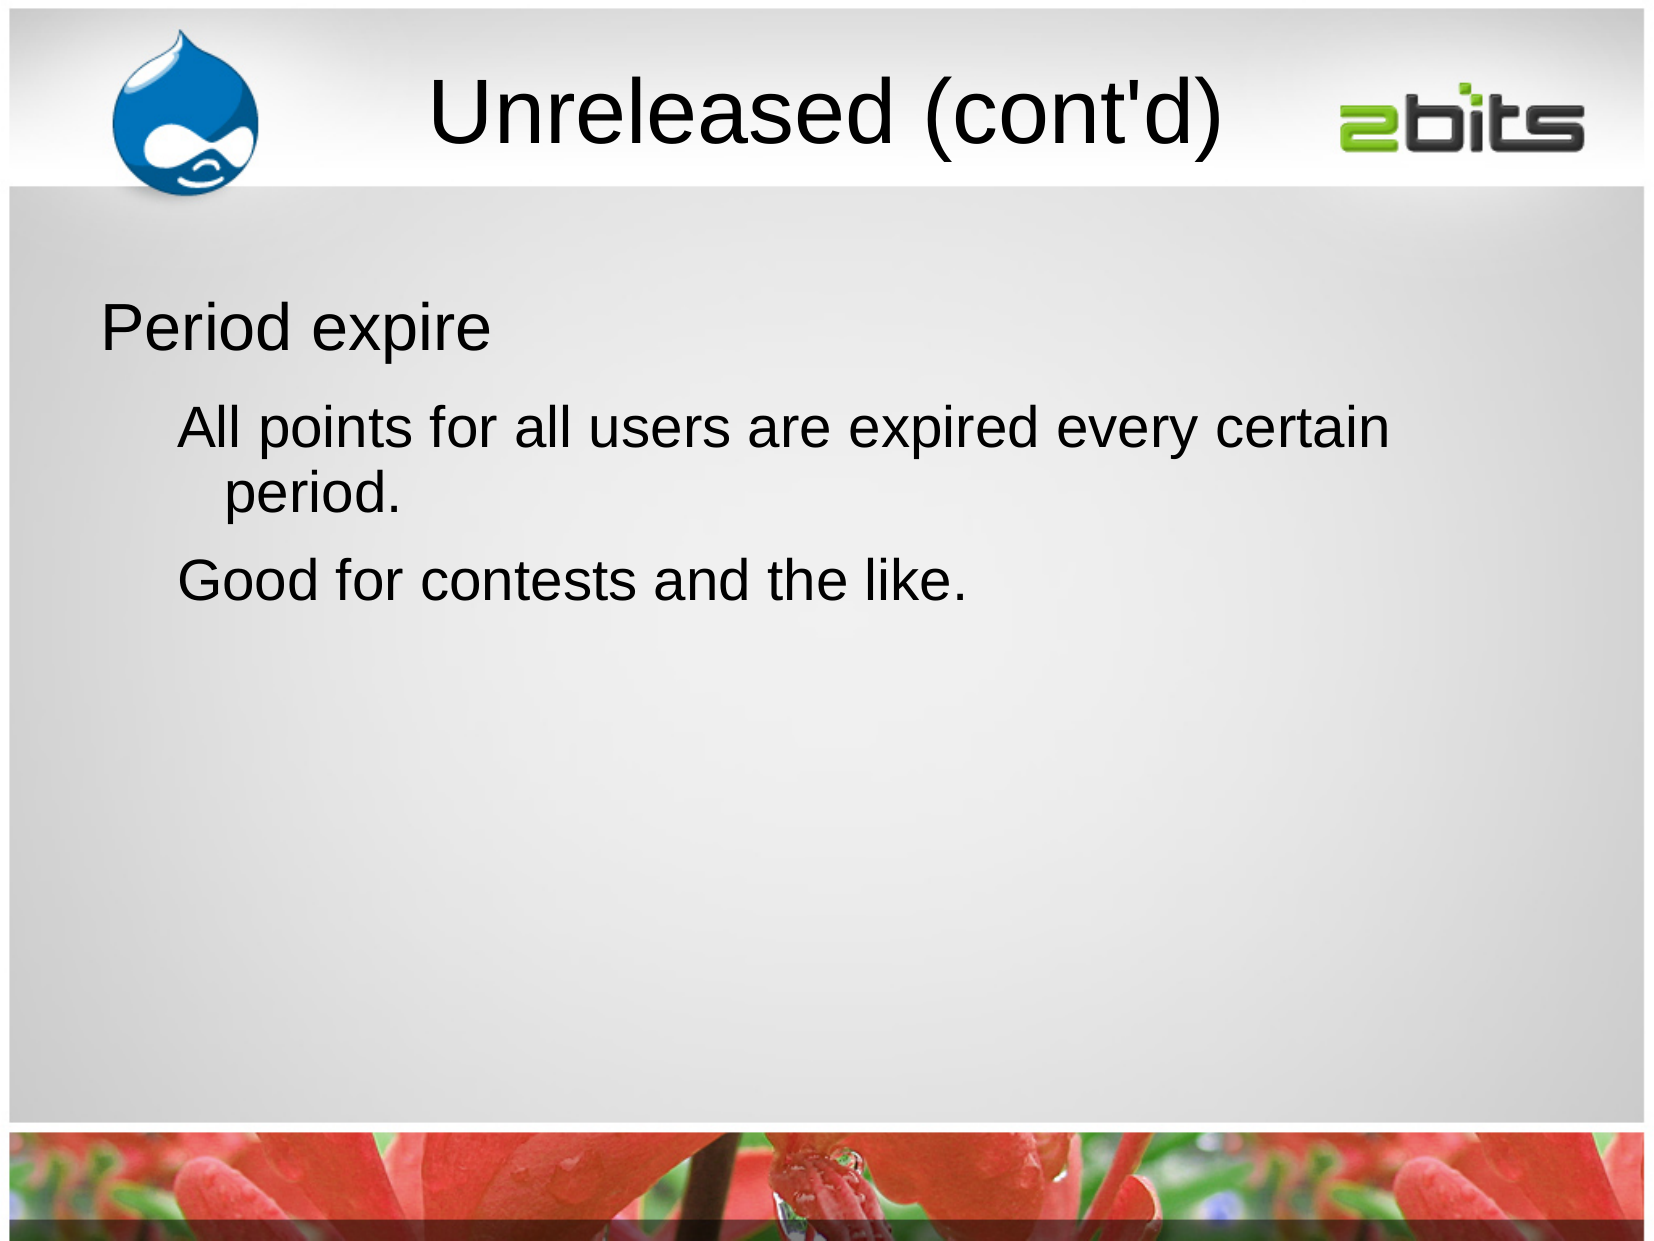

# Unreleased (cont'd)
Period expire
All points for all users are expired every certain period.
Good for contests and the like.